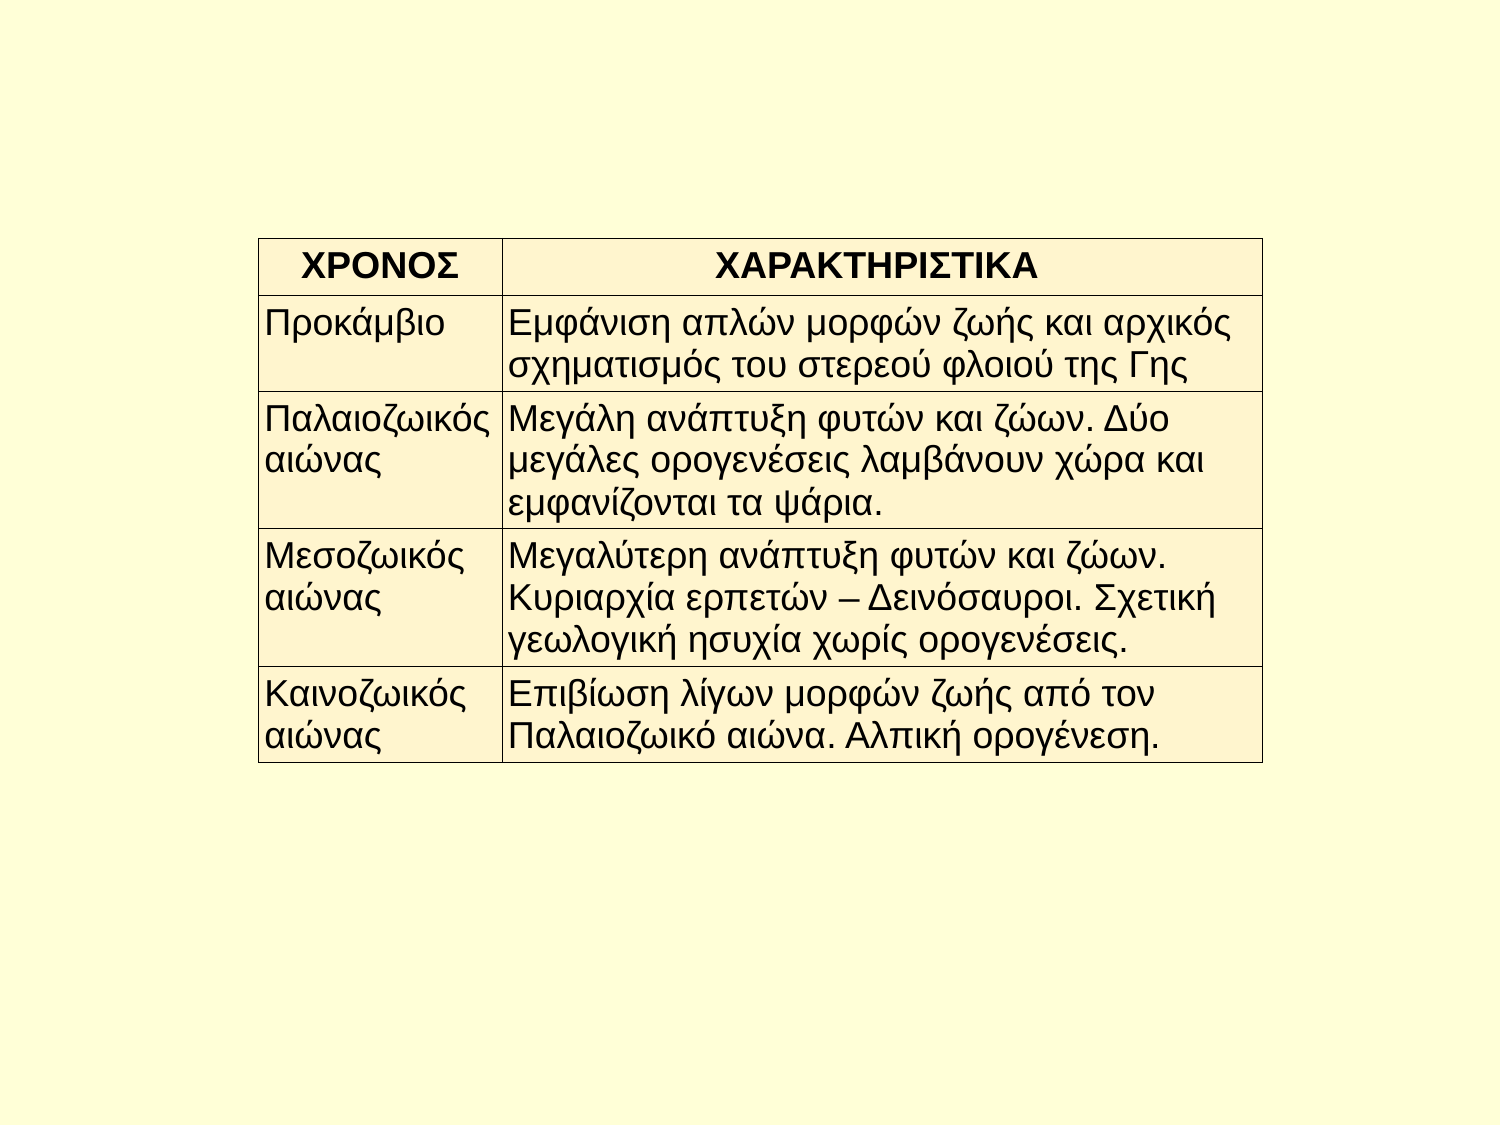

| ΧΡΟΝΟΣ | ΧΑΡΑΚΤΗΡΙΣΤΙΚΑ |
| --- | --- |
| Προκάμβιο | Εμφάνιση απλών μορφών ζωής και αρχικός σχηματισμός του στερεού φλοιού της Γης |
| Παλαιοζωικός αιώνας | Μεγάλη ανάπτυξη φυτών και ζώων. Δύο μεγάλες ορογενέσεις λαμβάνουν χώρα και εμφανίζονται τα ψάρια. |
| Μεσοζωικός αιώνας | Μεγαλύτερη ανάπτυξη φυτών και ζώων. Κυριαρχία ερπετών – Δεινόσαυροι. Σχετική γεωλογική ησυχία χωρίς ορογενέσεις. |
| Καινοζωικός αιώνας | Επιβίωση λίγων μορφών ζωής από τον Παλαιοζωικό αιώνα. Αλπική ορογένεση. |